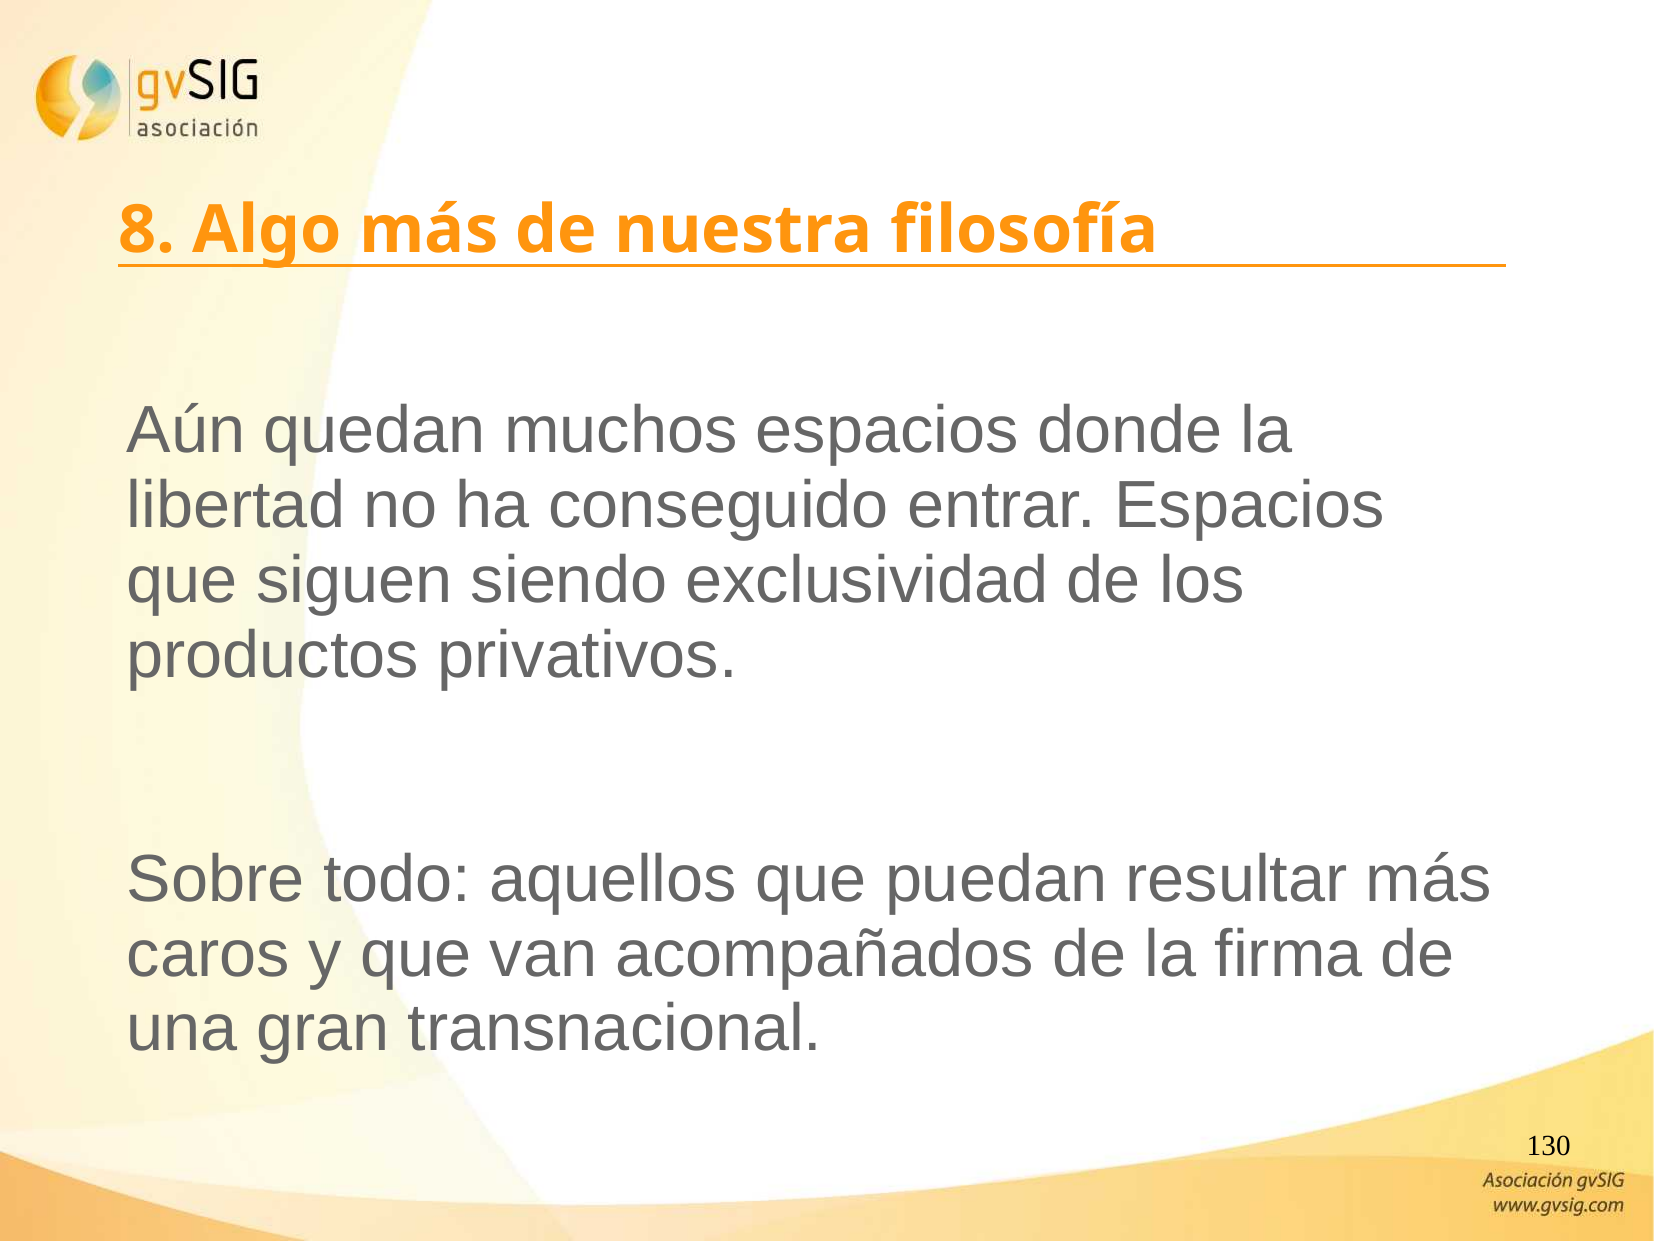

# 8. Algo más de nuestra filosofía
Aún quedan muchos espacios donde la libertad no ha conseguido entrar. Espacios que siguen siendo exclusividad de los productos privativos.
Sobre todo: aquellos que puedan resultar más caros y que van acompañados de la firma de una gran transnacional.
130